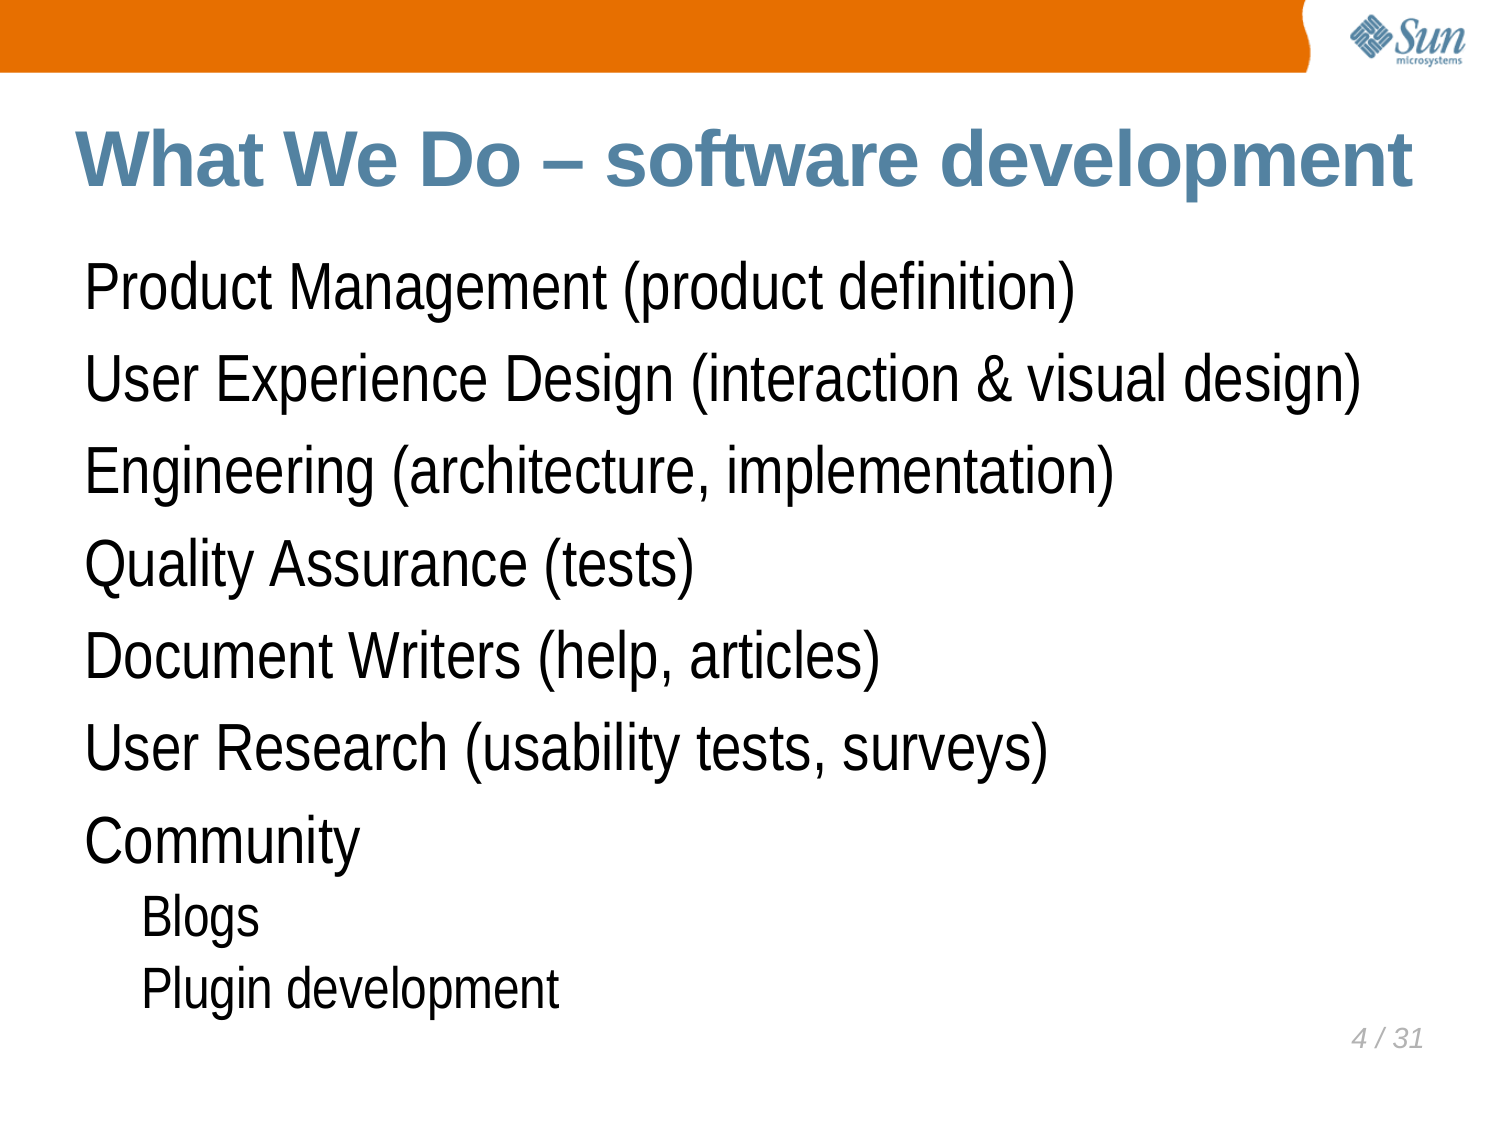

# What We Do – software development
Product Management (product definition)
User Experience Design (interaction & visual design)
Engineering (architecture, implementation)
Quality Assurance (tests)
Document Writers (help, articles)
User Research (usability tests, surveys)
Community
Blogs
Plugin development
4